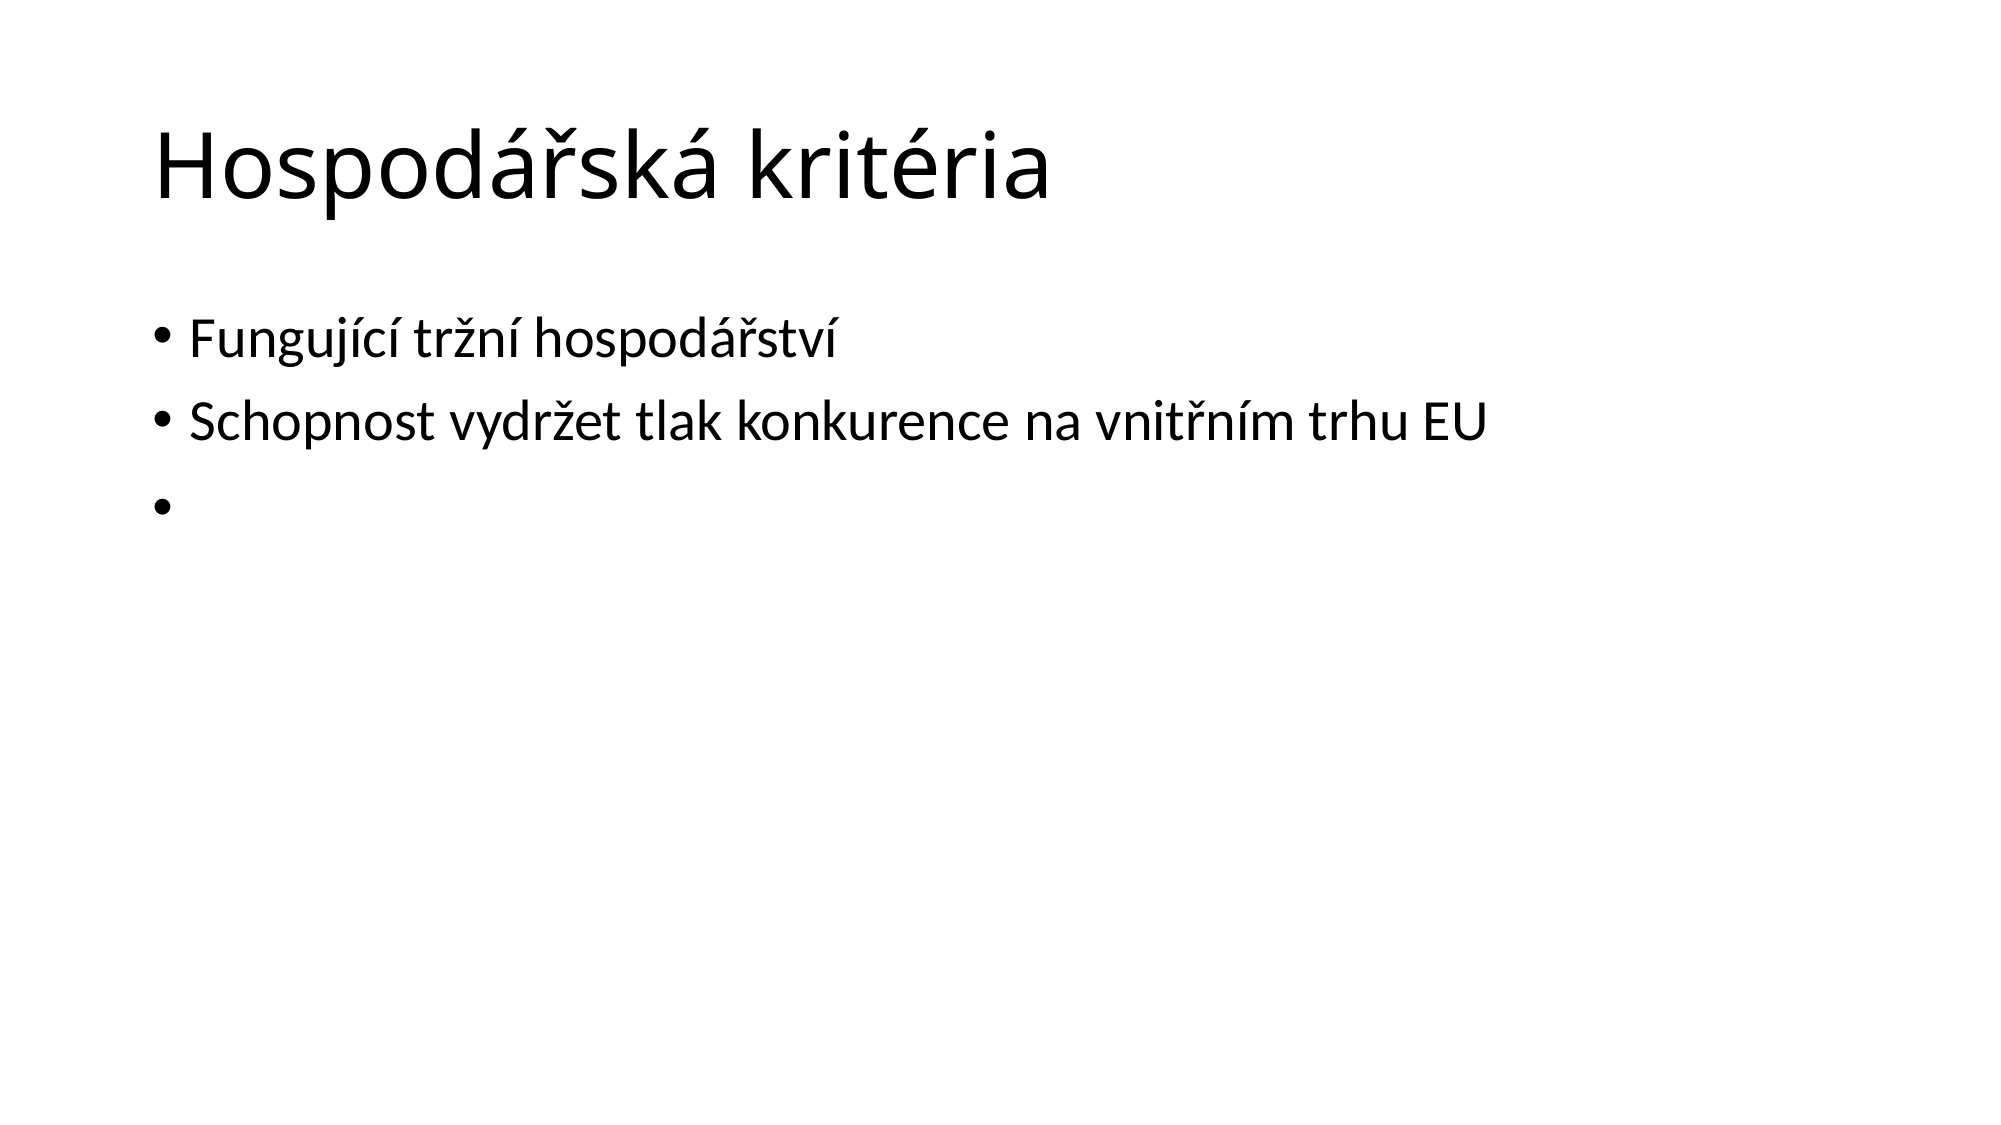

# Hospodářská kritéria
Fungující tržní hospodářství
Schopnost vydržet tlak konkurence na vnitřním trhu EU